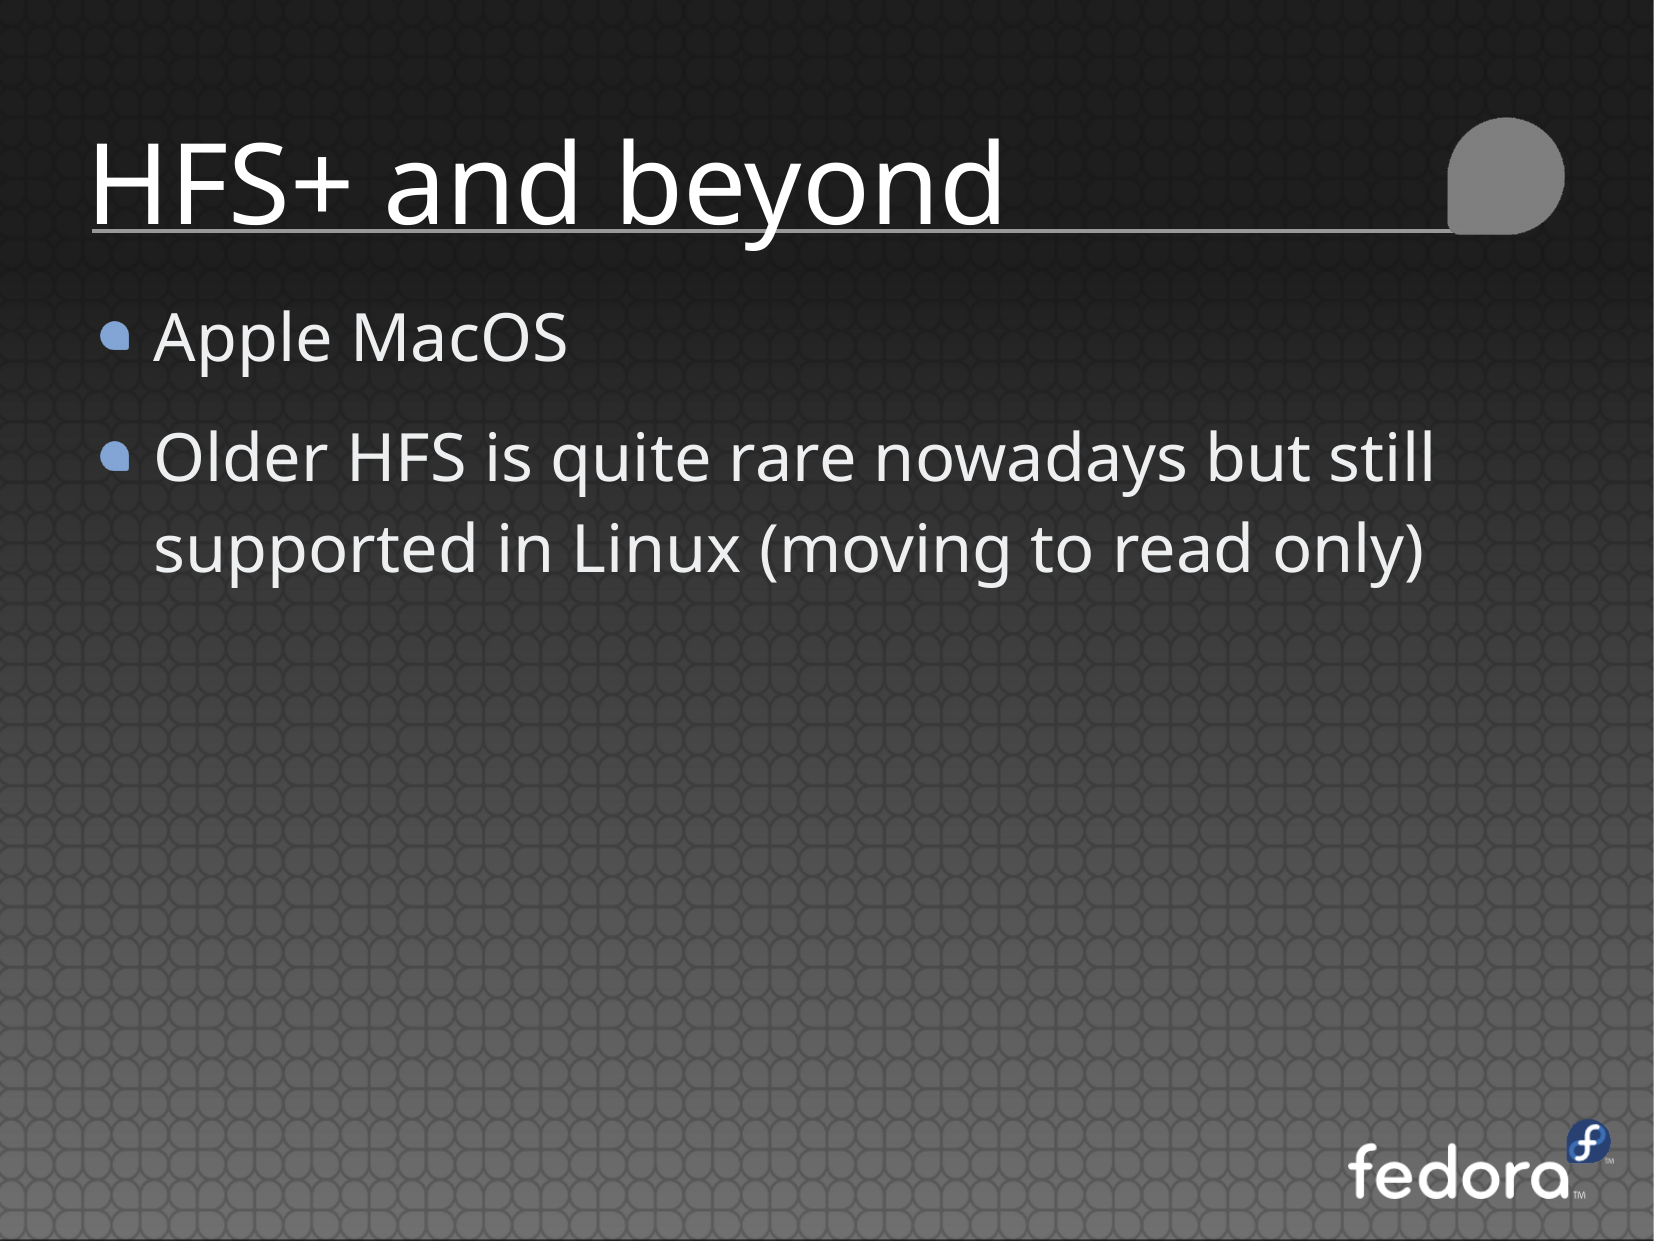

# HFS+ and beyond
Apple MacOS
Older HFS is quite rare nowadays but still supported in Linux (moving to read only)